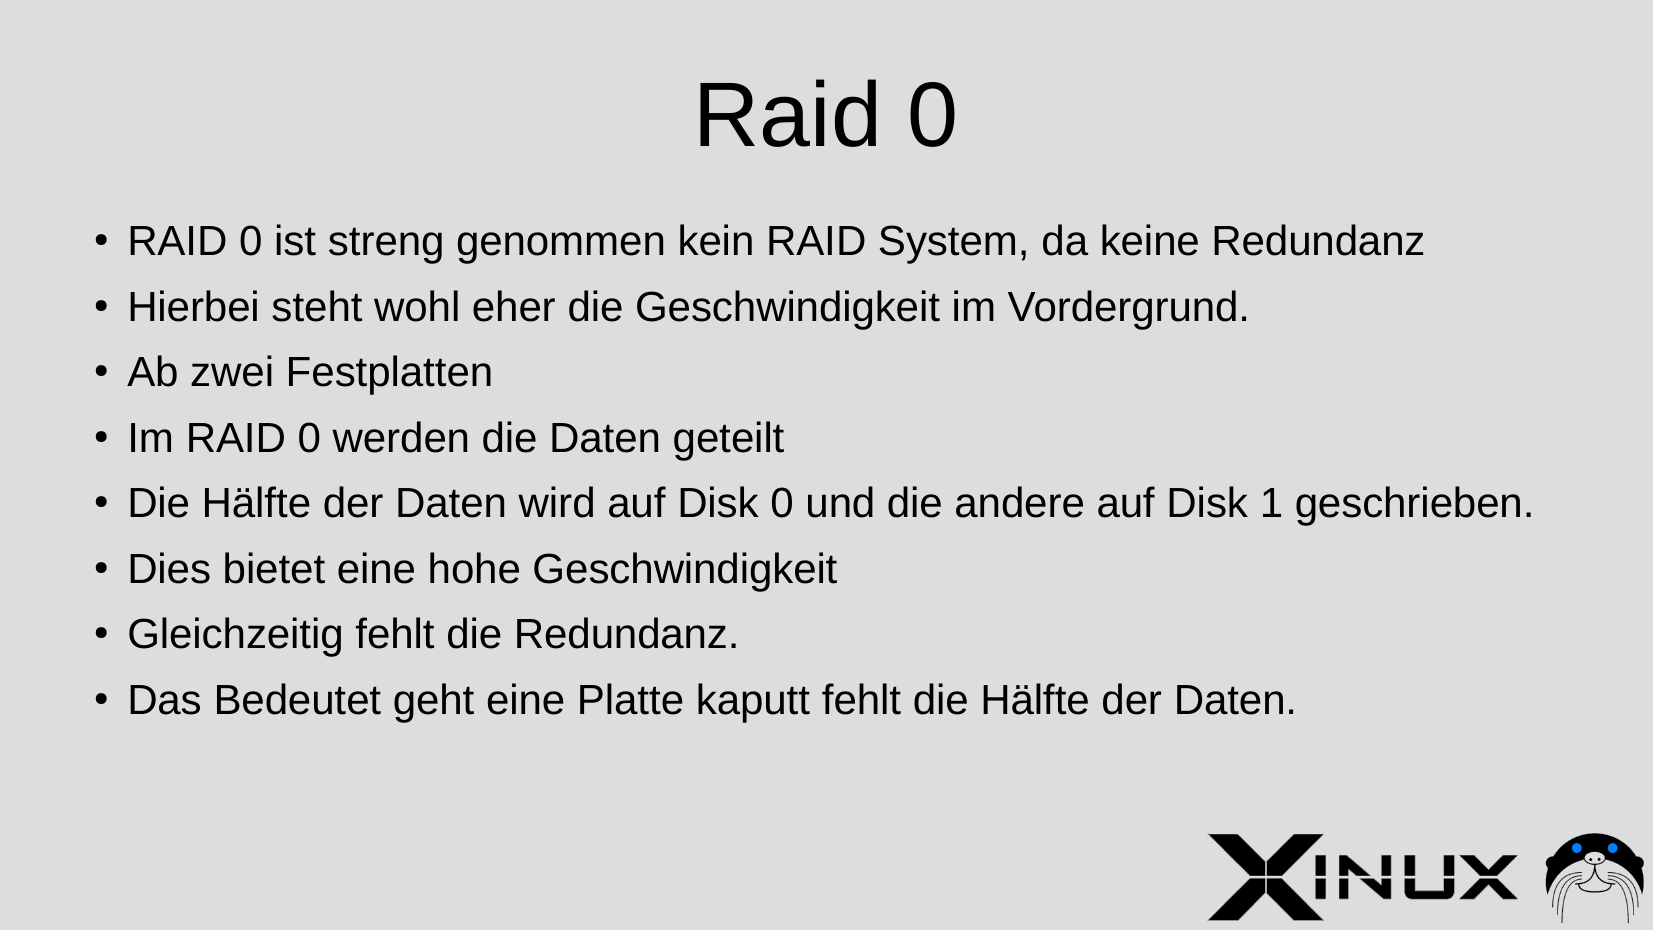

# Raid 0
RAID 0 ist streng genommen kein RAID System, da keine Redundanz
Hierbei steht wohl eher die Geschwindigkeit im Vordergrund.
Ab zwei Festplatten
Im RAID 0 werden die Daten geteilt
Die Hälfte der Daten wird auf Disk 0 und die andere auf Disk 1 geschrieben.
Dies bietet eine hohe Geschwindigkeit
Gleichzeitig fehlt die Redundanz.
Das Bedeutet geht eine Platte kaputt fehlt die Hälfte der Daten.